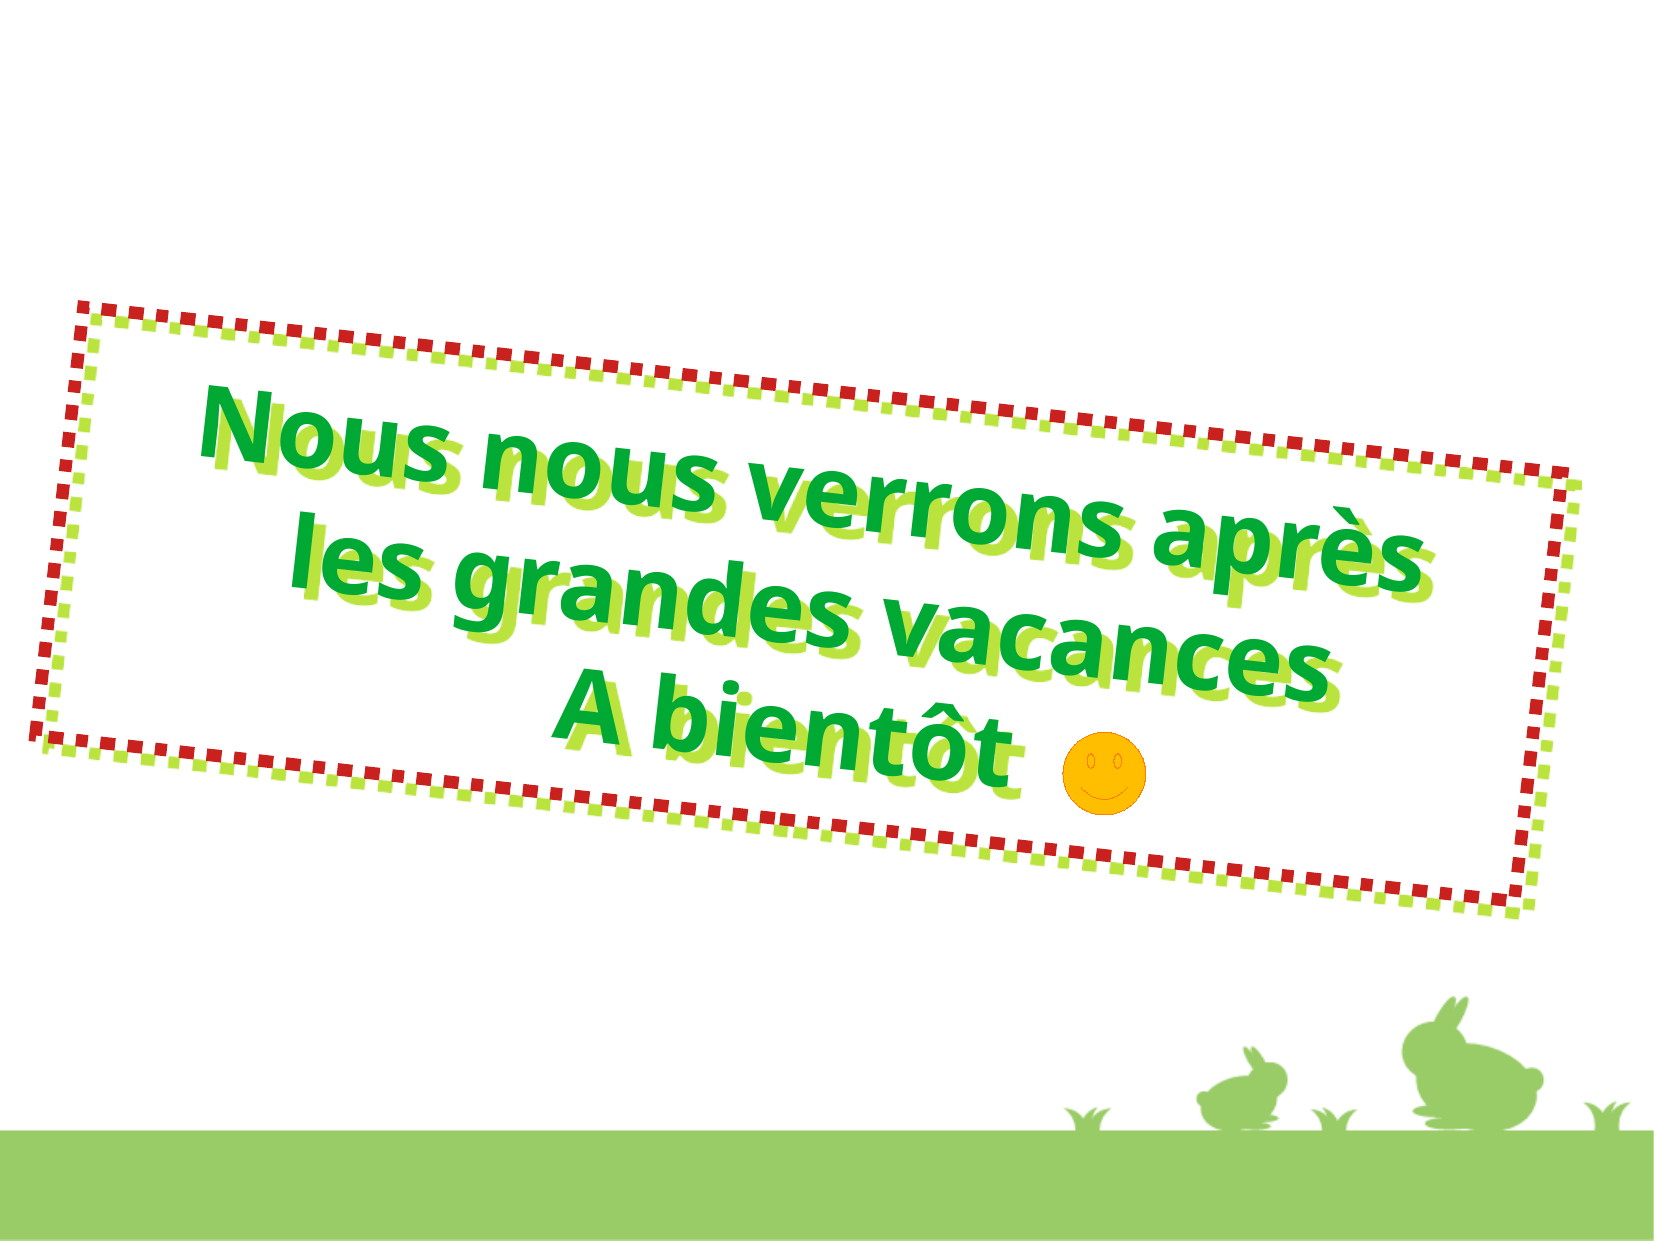

# Nous nous verrons après les grandes vacances A bientôt